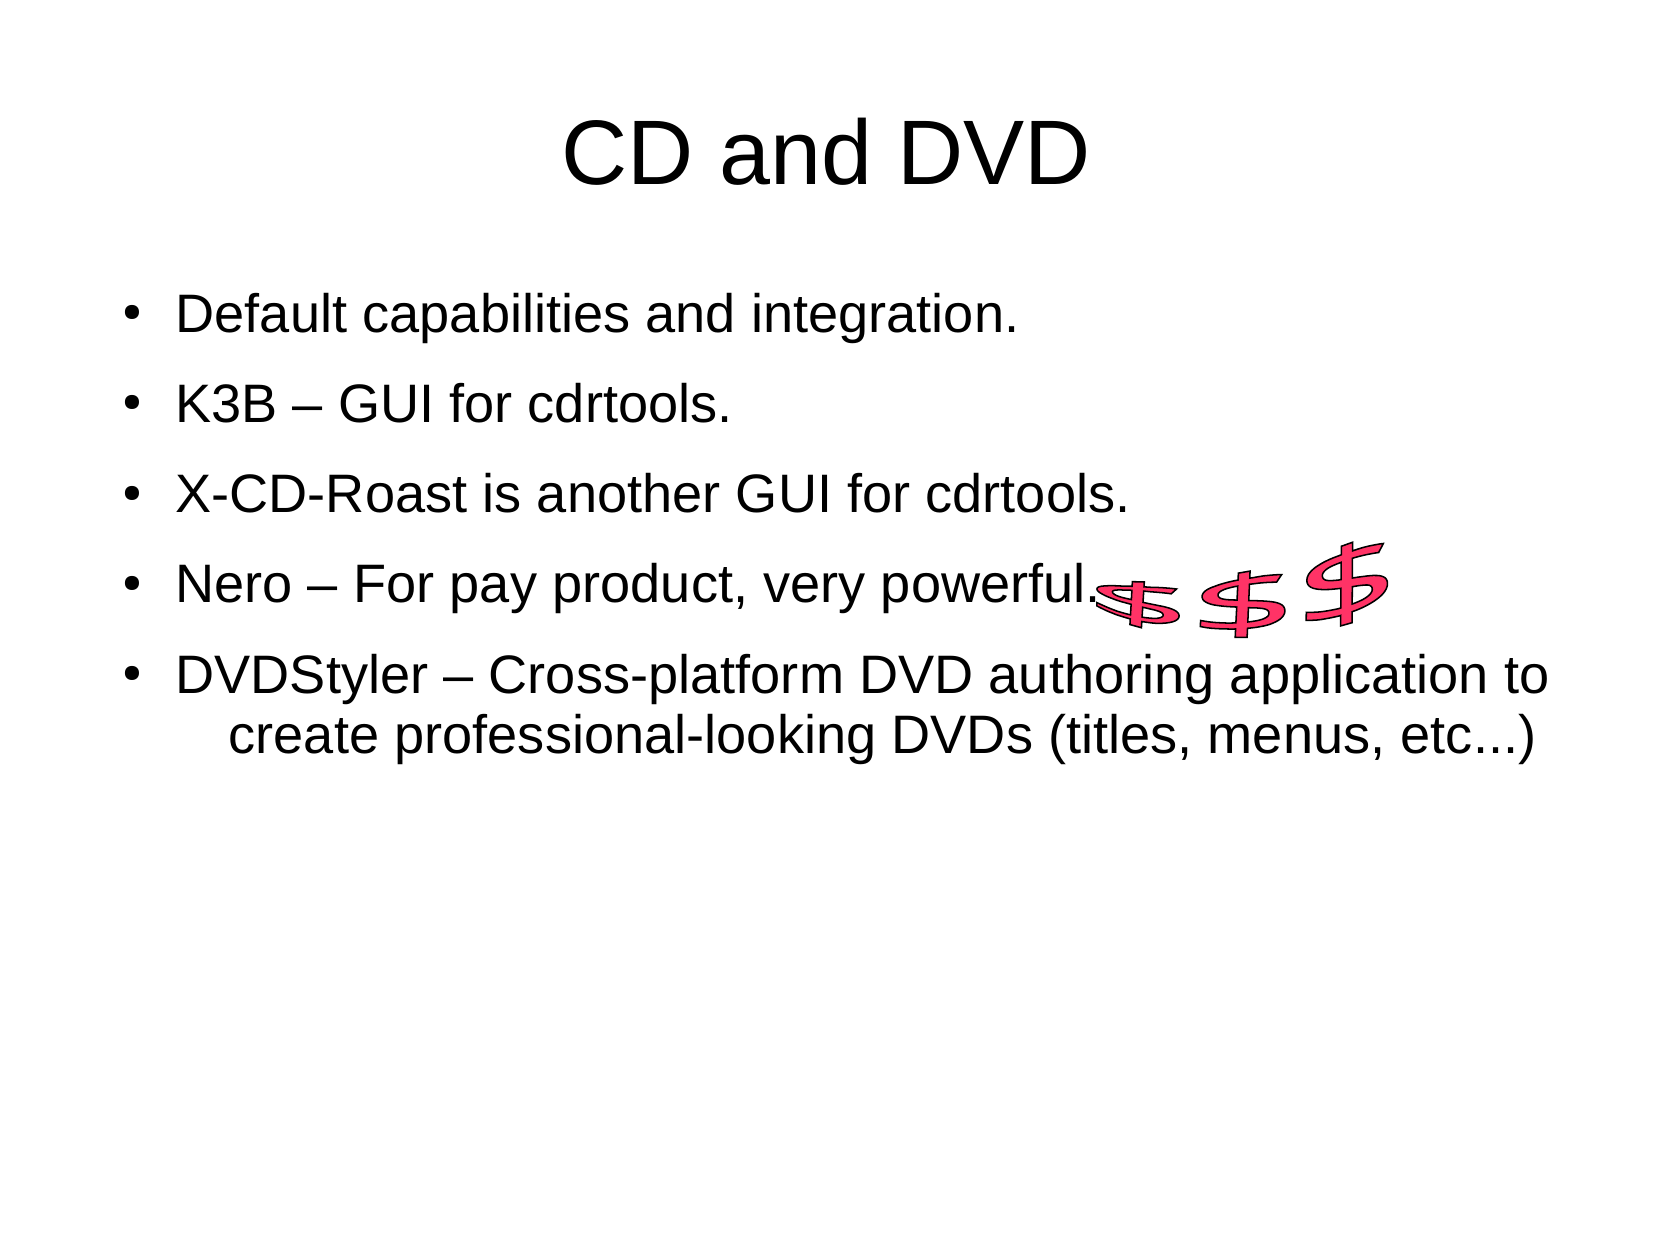

# CD and DVD
Default capabilities and integration.
K3B – GUI for cdrtools.
X-CD-Roast is another GUI for cdrtools.
Nero – For pay product, very powerful.
DVDStyler – Cross-platform DVD authoring application to create professional-looking DVDs (titles, menus, etc...)
$$$